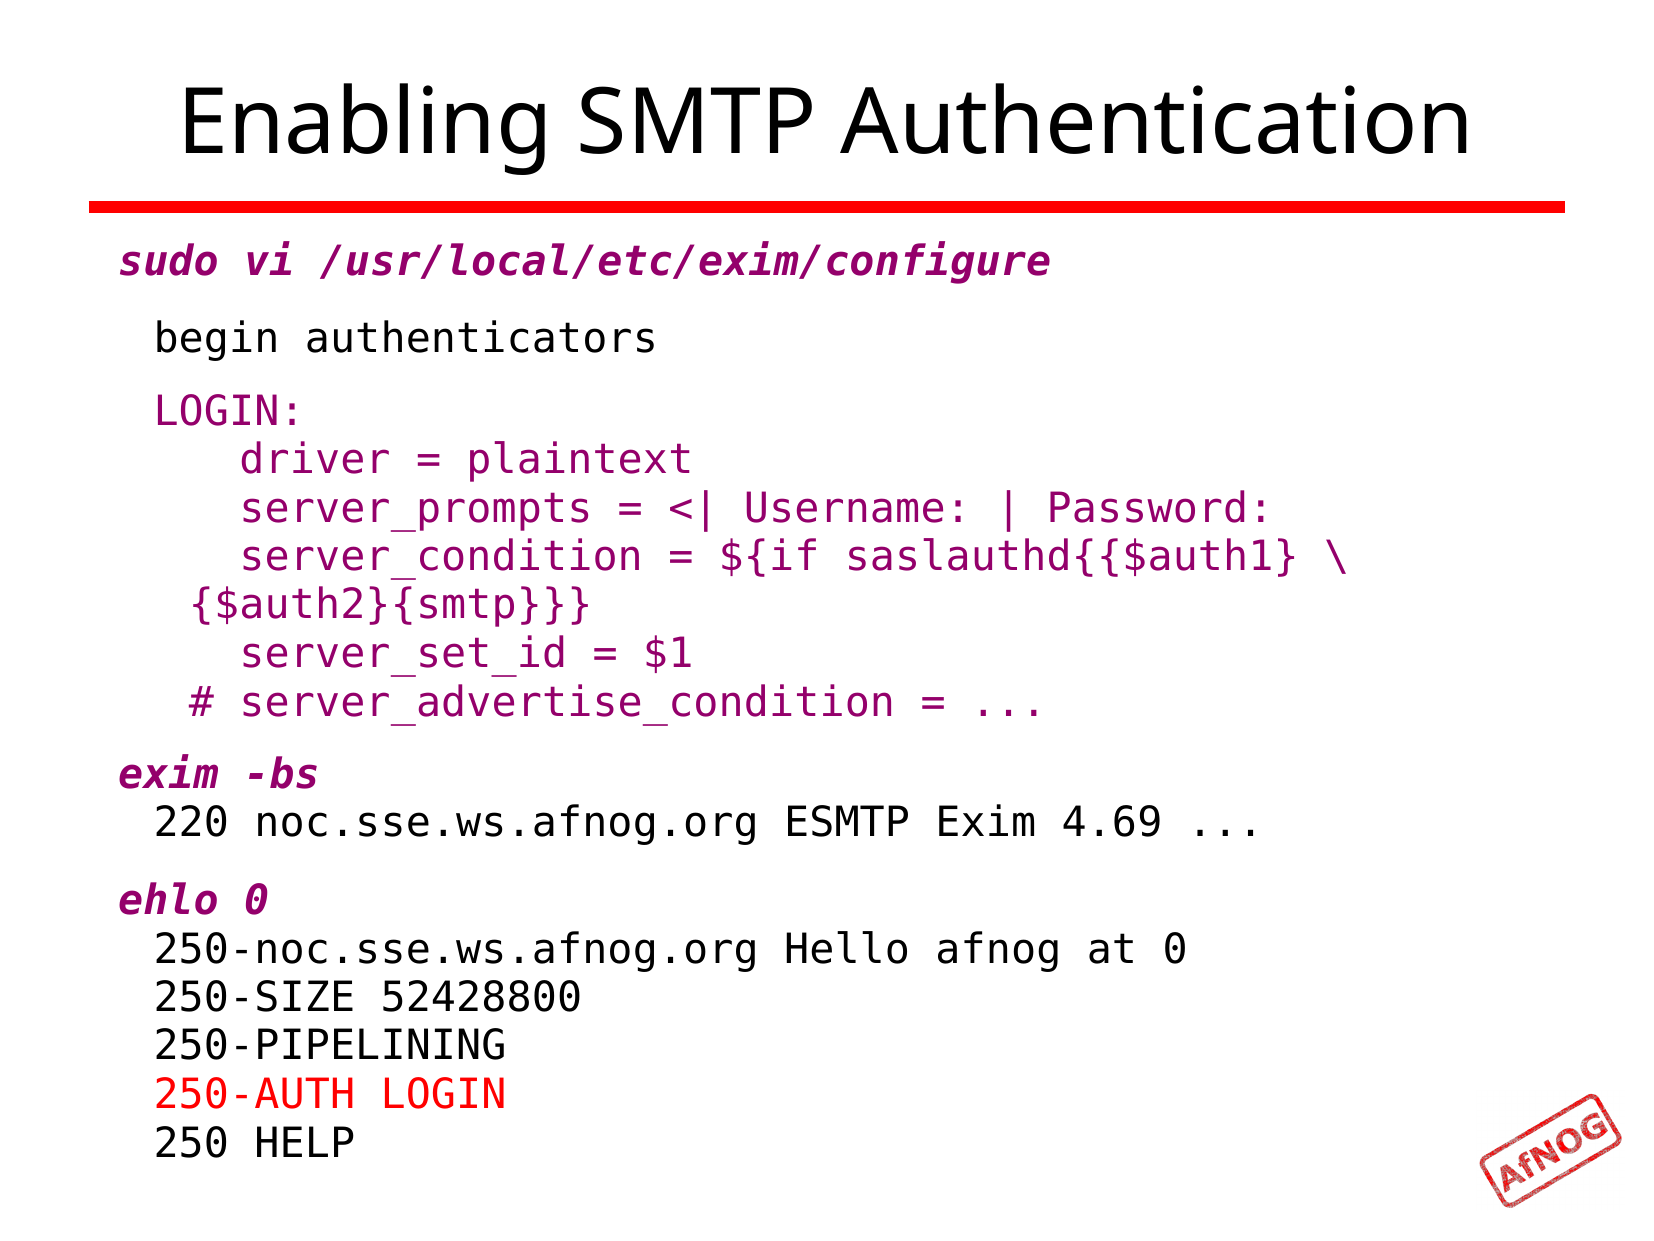

# Enabling SMTP Authentication
sudo vi /usr/local/etc/exim/configure
begin authenticators
LOGIN:
 driver = plaintext
 server_prompts = <| Username: | Password:
 server_condition = ${if saslauthd{{$auth1} \
{$auth2}{smtp}}}
 server_set_id = $1
# server_advertise_condition = ...
exim -bs
220 noc.sse.ws.afnog.org ESMTP Exim 4.69 ...
ehlo 0
250-noc.sse.ws.afnog.org Hello afnog at 0
250-SIZE 52428800
250-PIPELINING
250-AUTH LOGIN
250 HELP